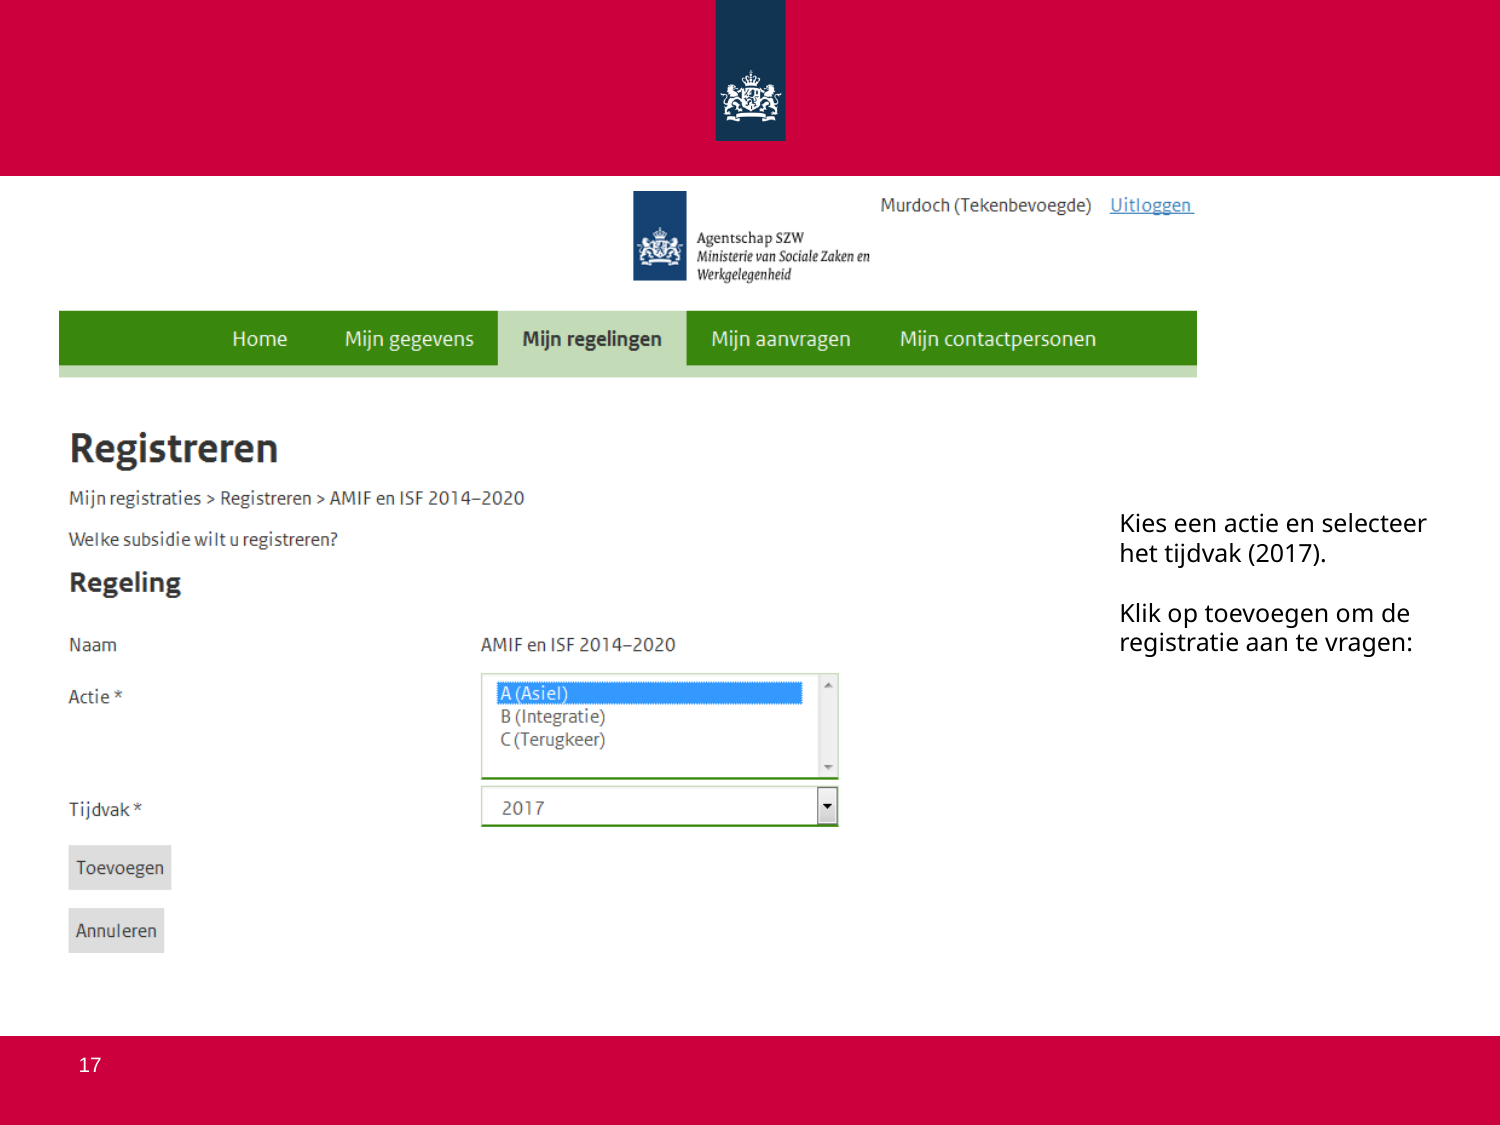

Kies een actie en selecteer het tijdvak (2017).
Klik op toevoegen om de registratie aan te vragen: